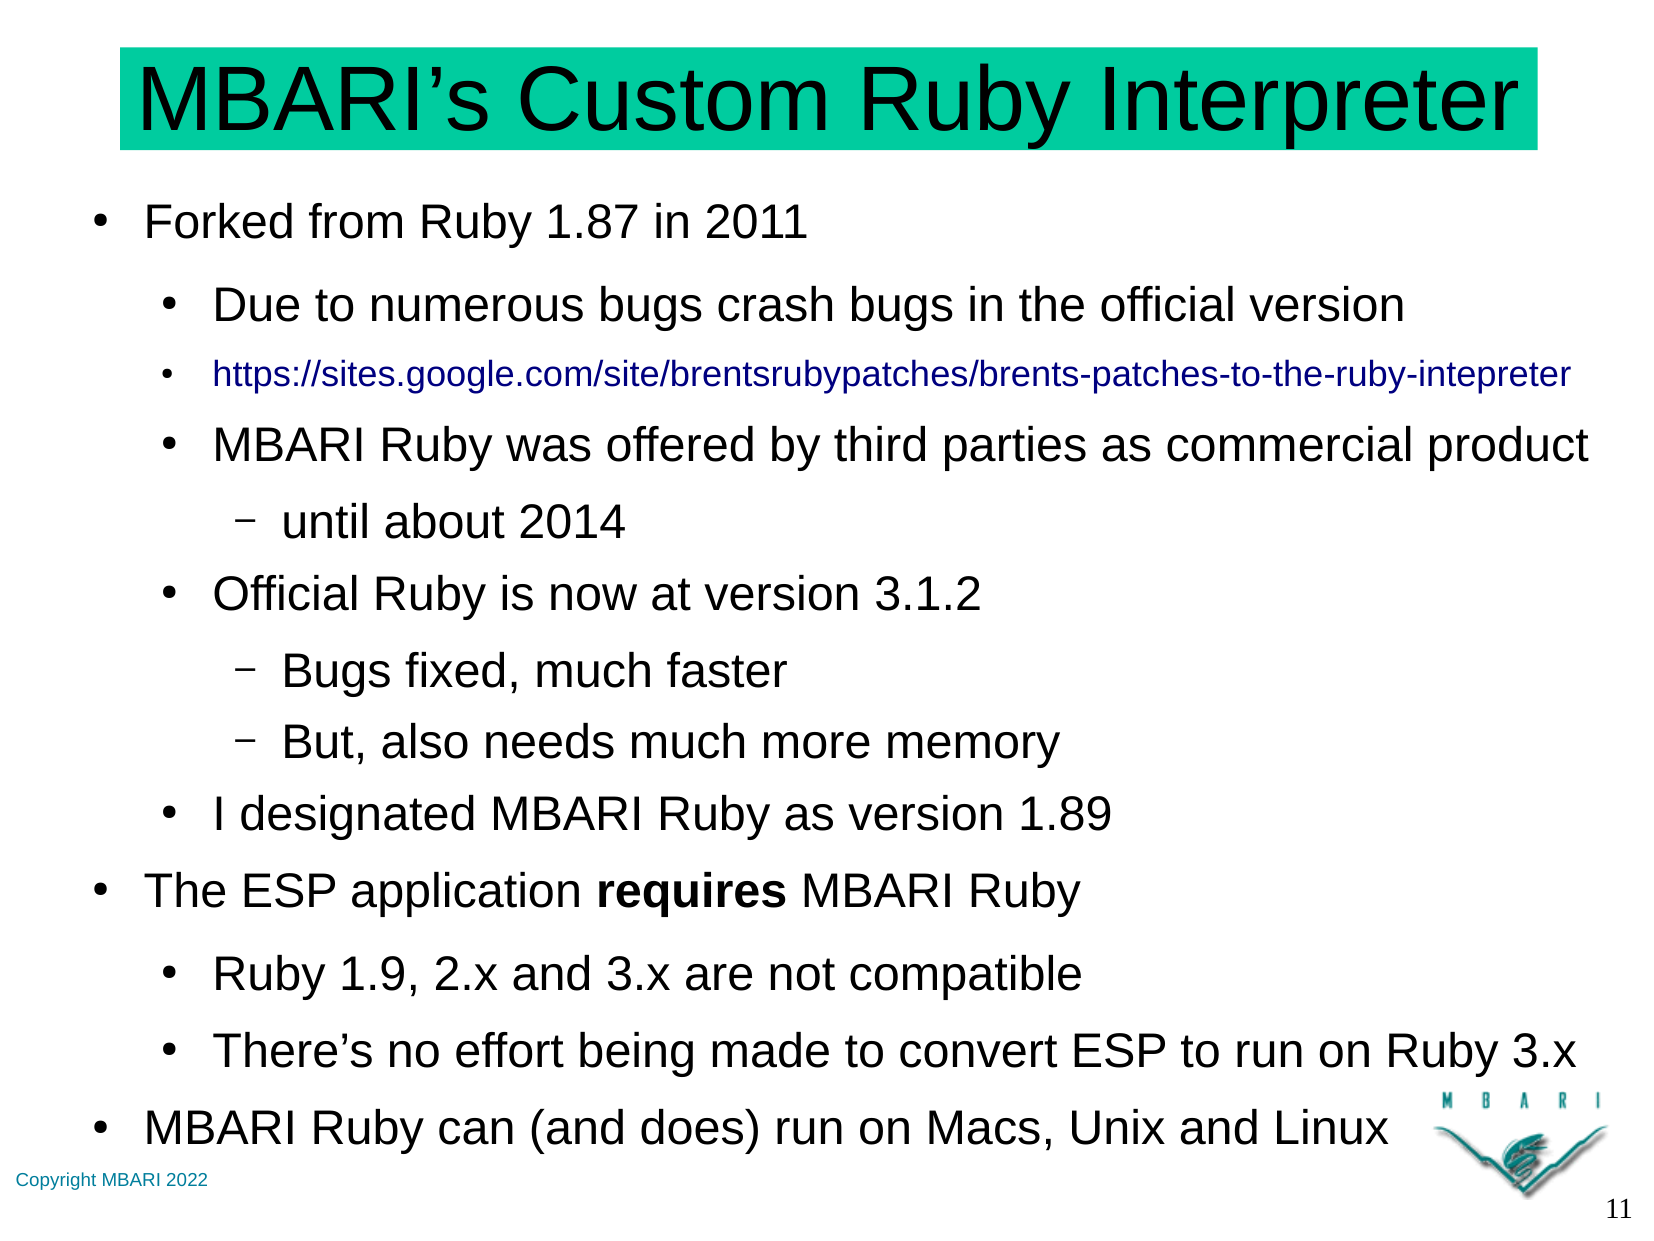

# MBARI’s Custom Ruby Interpreter
Forked from Ruby 1.87 in 2011
Due to numerous bugs crash bugs in the official version
https://sites.google.com/site/brentsrubypatches/brents-patches-to-the-ruby-intepreter
MBARI Ruby was offered by third parties as commercial product
until about 2014
Official Ruby is now at version 3.1.2
Bugs fixed, much faster
But, also needs much more memory
I designated MBARI Ruby as version 1.89
The ESP application requires MBARI Ruby
Ruby 1.9, 2.x and 3.x are not compatible
There’s no effort being made to convert ESP to run on Ruby 3.x
MBARI Ruby can (and does) run on Macs, Unix and Linux